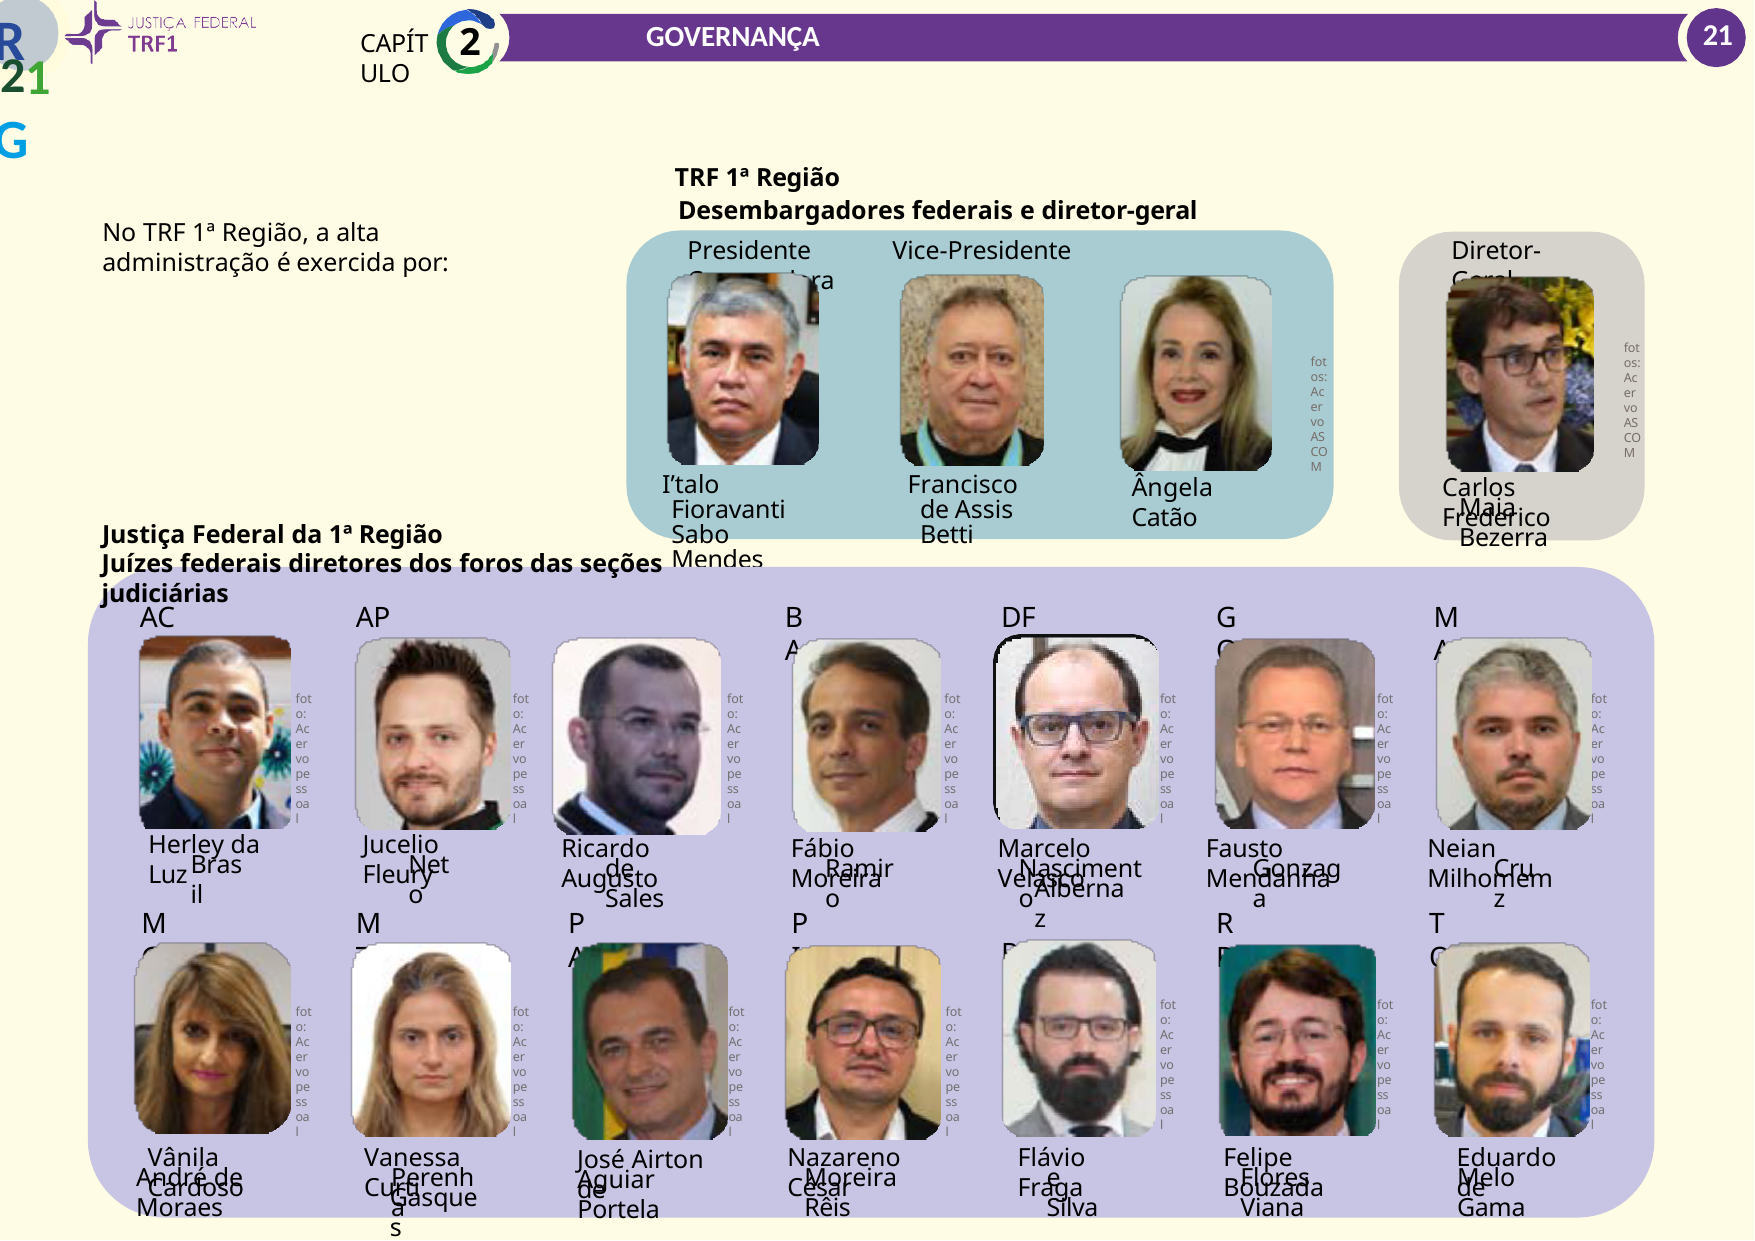

RG
21
21
GOVERNANÇA
2
CAPÍTULO
TRF 1ª Região
Desembargadores federais e diretor-geral
Presidente	Vice-Presidente	Corregedora
No TRF 1ª Região, a alta administração é exercida por:
Diretor-Geral
fotos: Acervo ASCOM
fotos: Acervo ASCOM
I’talo Fioravanti Sabo Mendes
Francisco de Assis Betti
Ângela Catão
Carlos Frederico
Maia Bezerra
Justiça Federal da 1ª Região
Juízes federais diretores dos foros das seções judiciárias
AC	AP	AM
BA
DF
GO
MA
foto: Acervo pessoal
foto: Acervo pessoal
foto: Acervo pessoal
foto: Acervo pessoal
foto: Acervo pessoal
foto: Acervo pessoal
foto: Acervo pessoal
Herley da Luz
Jucelio Fleury
Ricardo Augusto
Fábio Moreira
Marcelo Velasco
Fausto Mendanha
Neian Milhomem
Brasil
Neto
de Sales
Ramiro
Nascimento
Gonzaga
Cruz
Albernaz
RO
MG
MT
PA
PI
RR
TO
foto: Acervo pessoal
foto: Acervo pessoal
foto: Acervo pessoal
foto: Acervo pessoal
foto: Acervo pessoal
foto: Acervo pessoal
foto: Acervo pessoal
Vânila Cardoso
Vanessa Curti
Nazareno César
Flávio Fraga
Felipe Bouzada
Eduardo de
José Airton de
André de Moraes
Perenha
Moreira Rêis
e Silva
Flores Viana
Melo Gama
Aguiar Portela
Gasques